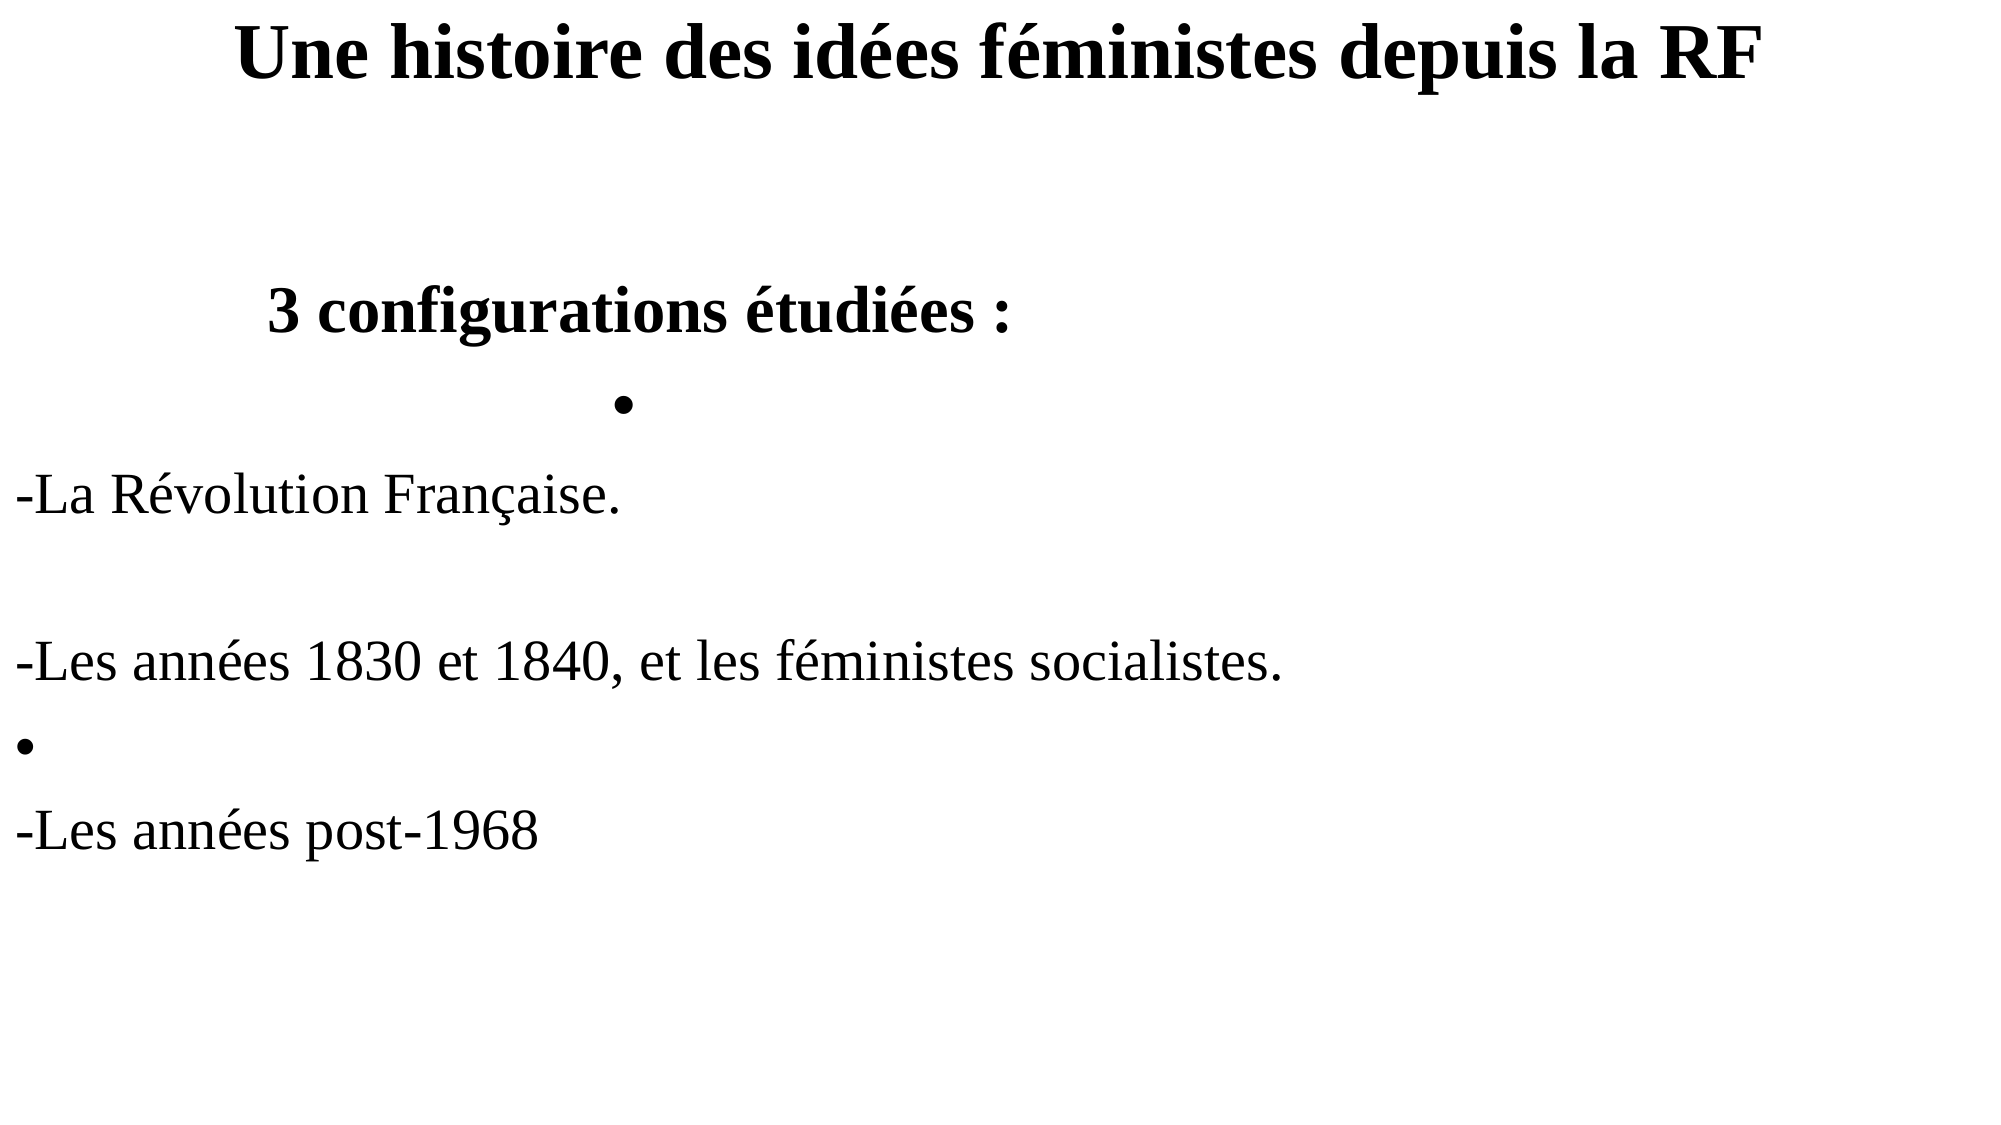

# Une histoire des idées féministes depuis la RF
3 configurations étudiées :
-La Révolution Française.
-Les années 1830 et 1840, et les féministes socialistes.
-Les années post-1968